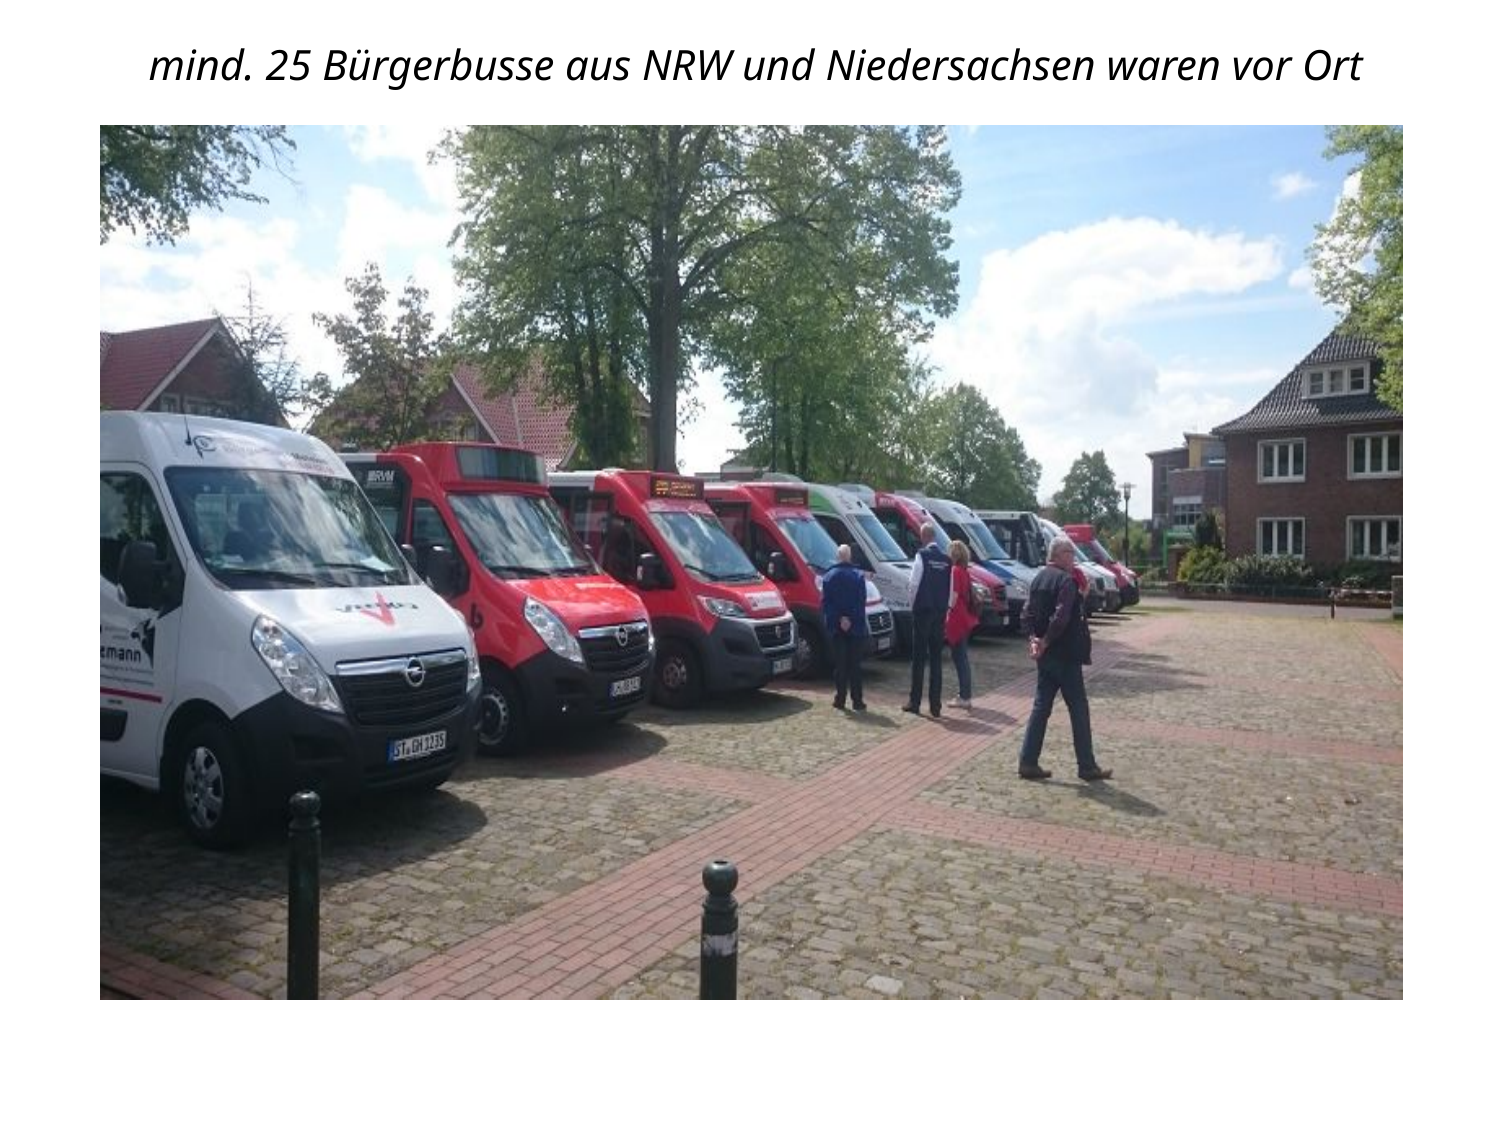

mind. 25 Bürgerbusse aus NRW und Niedersachsen waren vor Ort